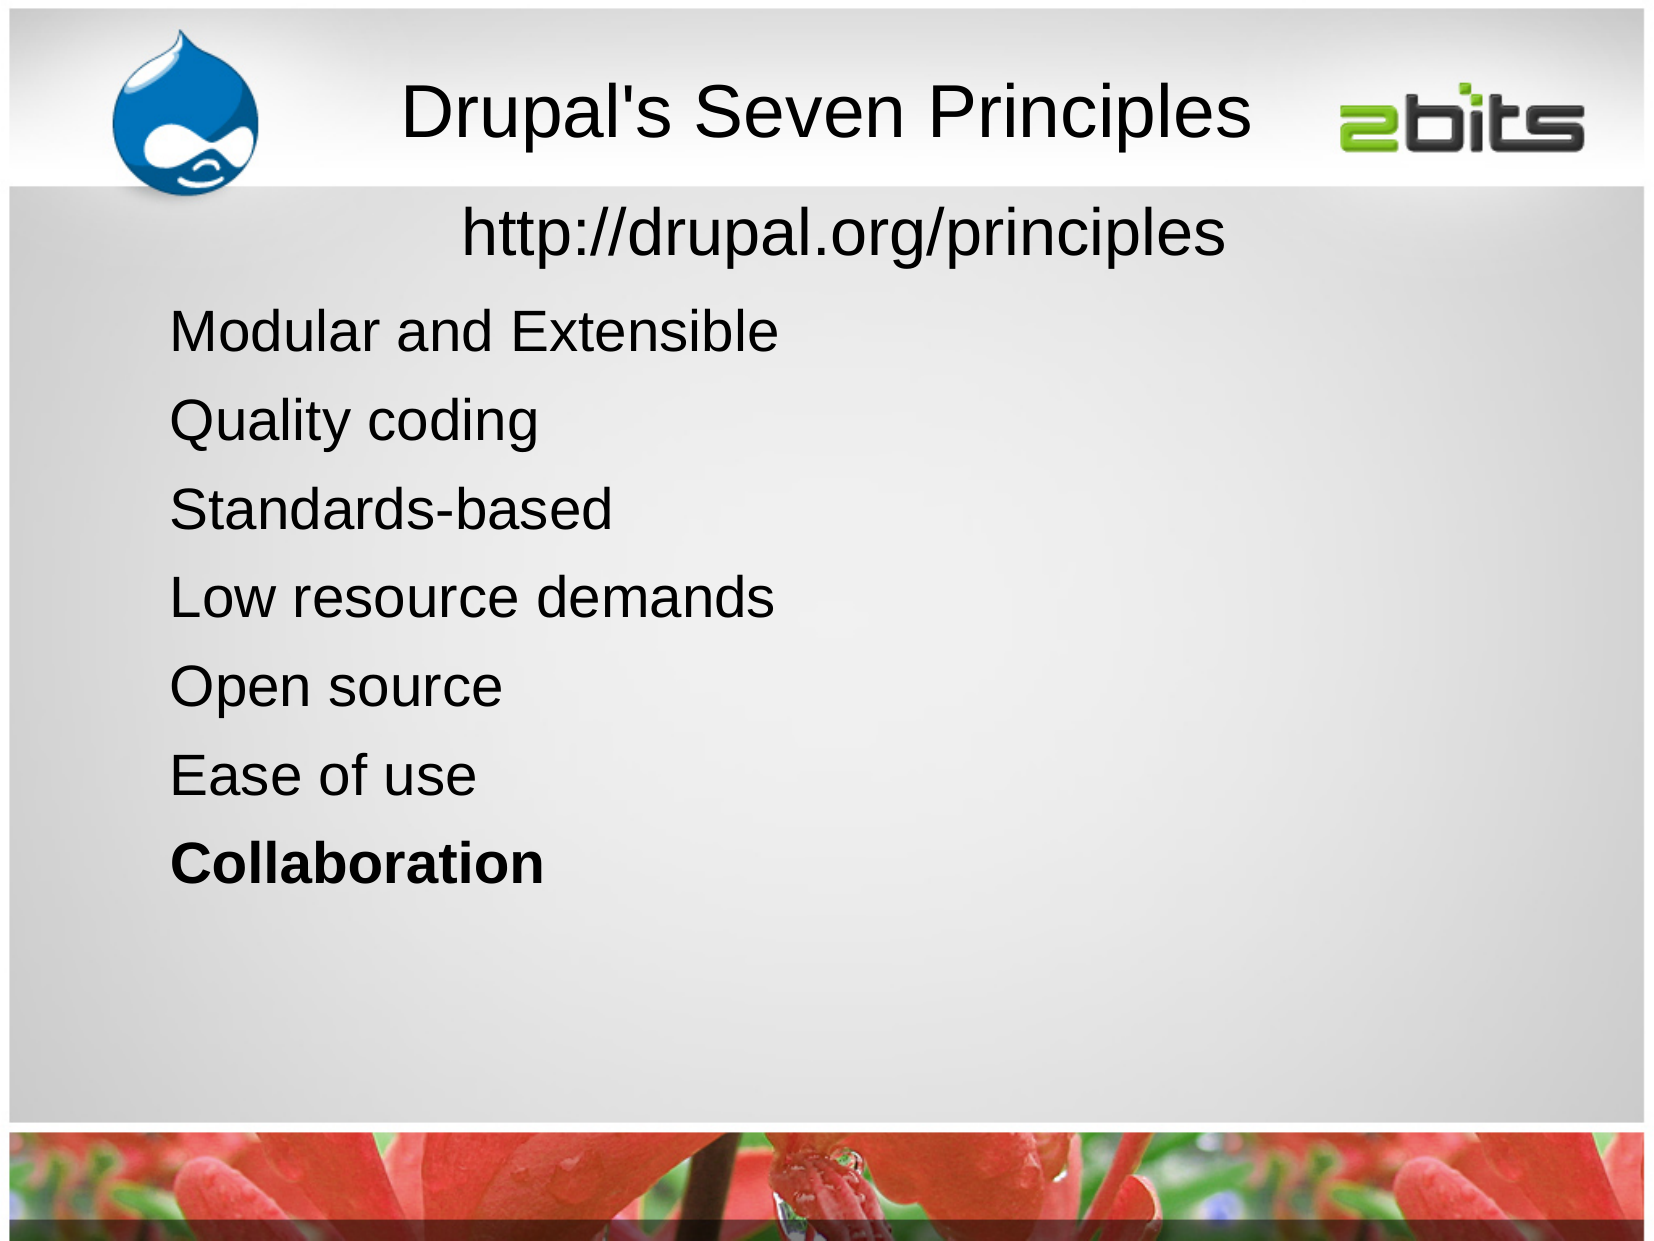

# Drupal's Seven Principles
http://drupal.org/principles
 Modular and Extensible
 Quality coding
 Standards-based
 Low resource demands
 Open source
 Ease of use
 Collaboration